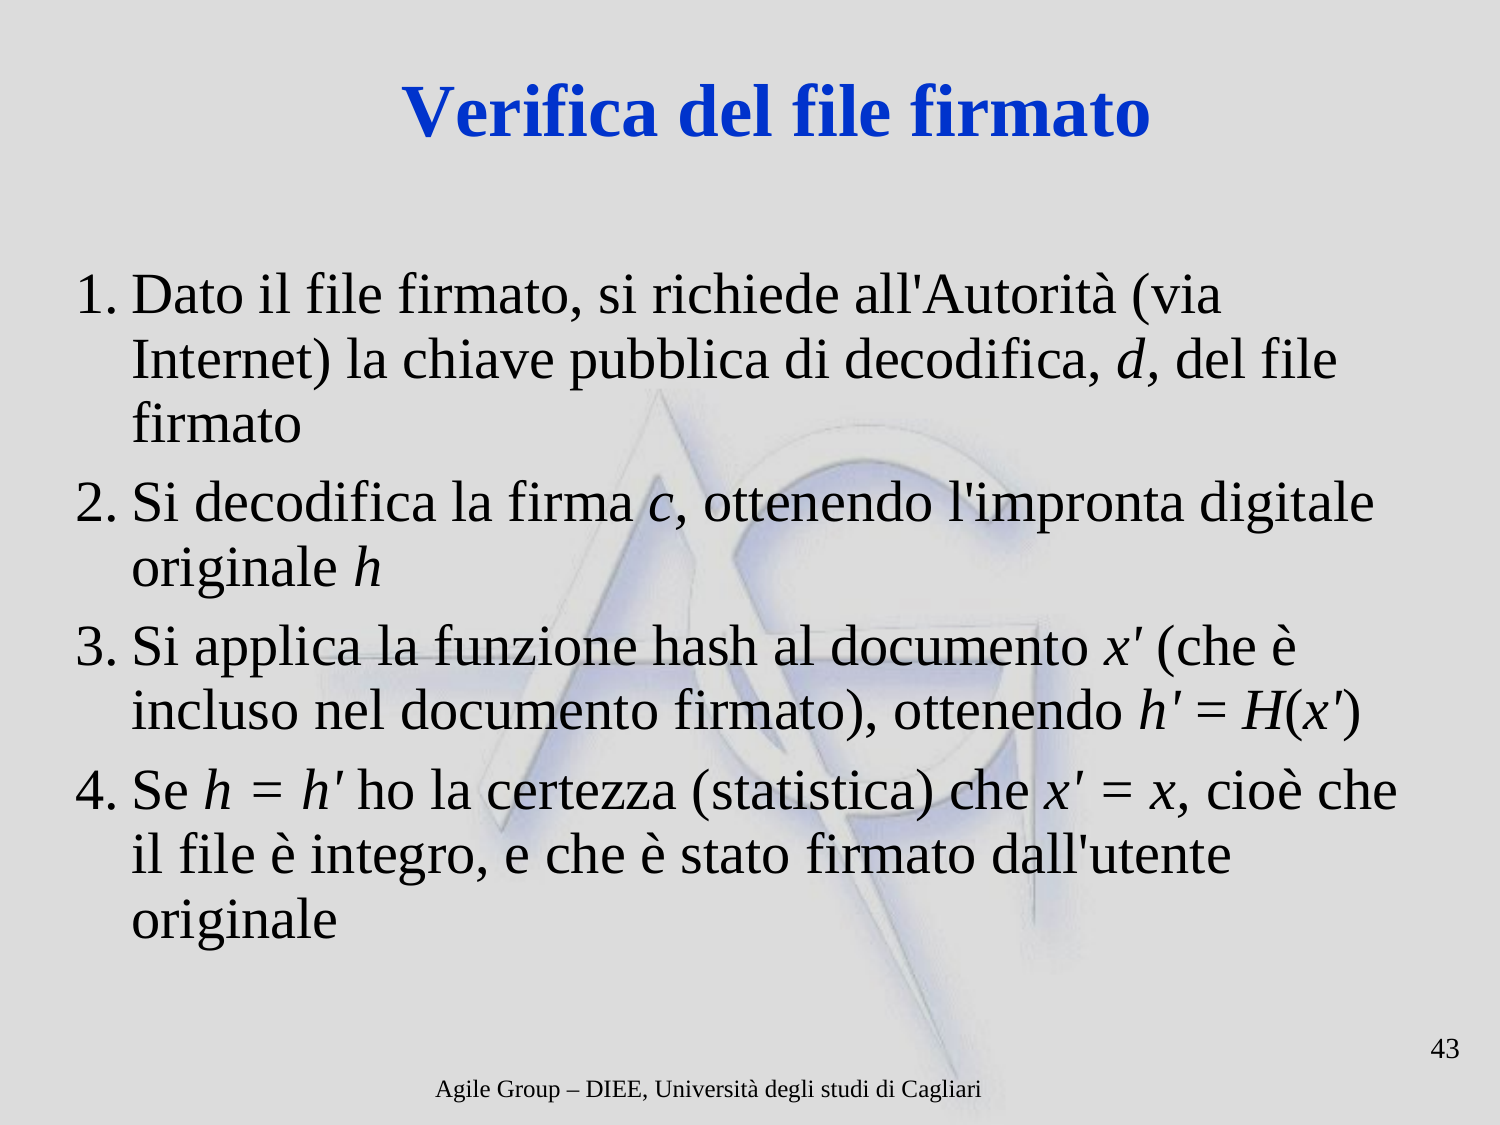

# Verifica del file firmato
Dato il file firmato, si richiede all'Autorità (via Internet) la chiave pubblica di decodifica, d, del file firmato
Si decodifica la firma c, ottenendo l'impronta digitale originale h
Si applica la funzione hash al documento x' (che è incluso nel documento firmato), ottenendo h' = H(x')
Se h = h' ho la certezza (statistica) che x' = x, cioè che il file è integro, e che è stato firmato dall'utente originale
43